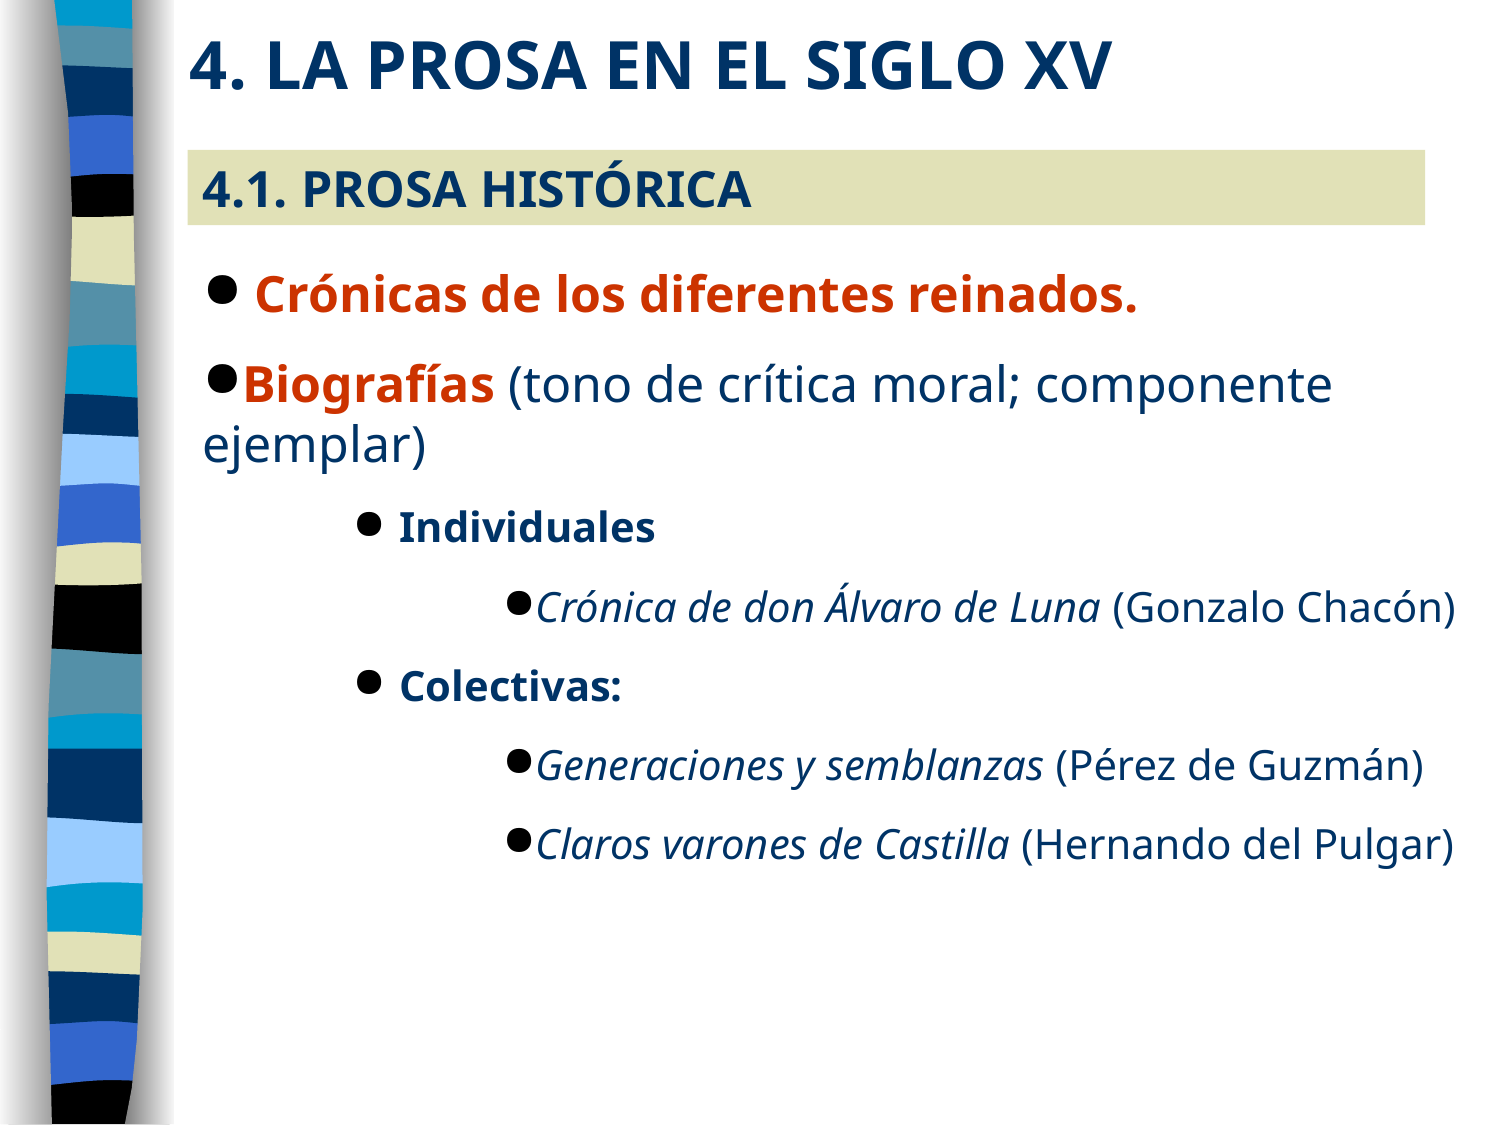

# 4. LA PROSA EN EL SIGLO XV
4.1. PROSA HISTÓRICA
 Crónicas de los diferentes reinados.
Biografías (tono de crítica moral; componente ejemplar)
Individuales
Crónica de don Álvaro de Luna (Gonzalo Chacón)
Colectivas:
Generaciones y semblanzas (Pérez de Guzmán)
Claros varones de Castilla (Hernando del Pulgar)